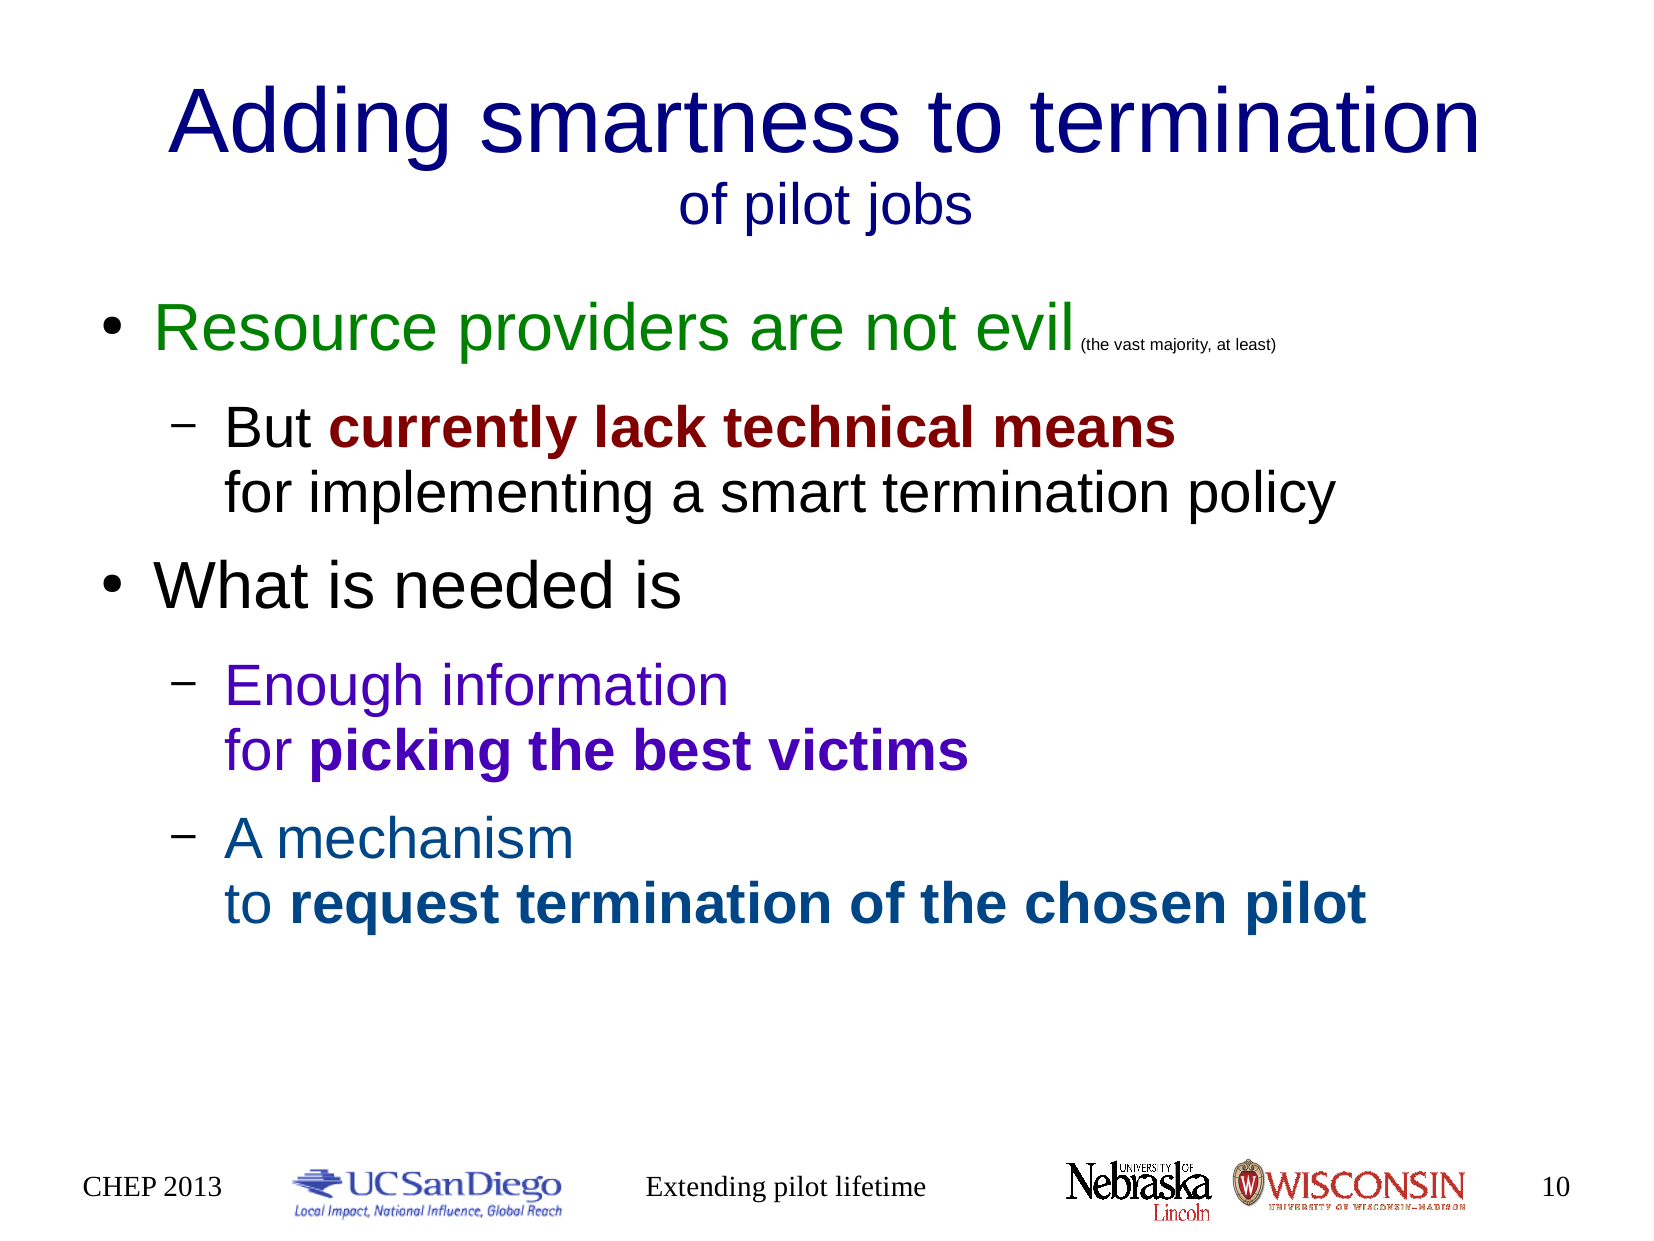

# Adding smartness to termination of pilot jobs
Resource providers are not evil (the vast majority, at least)
But currently lack technical means
for implementing a smart termination policy
What is needed is
Enough information
for picking the best victims
A mechanism
to request termination of the chosen pilot
CHEP 2013
Extending pilot lifetime
10